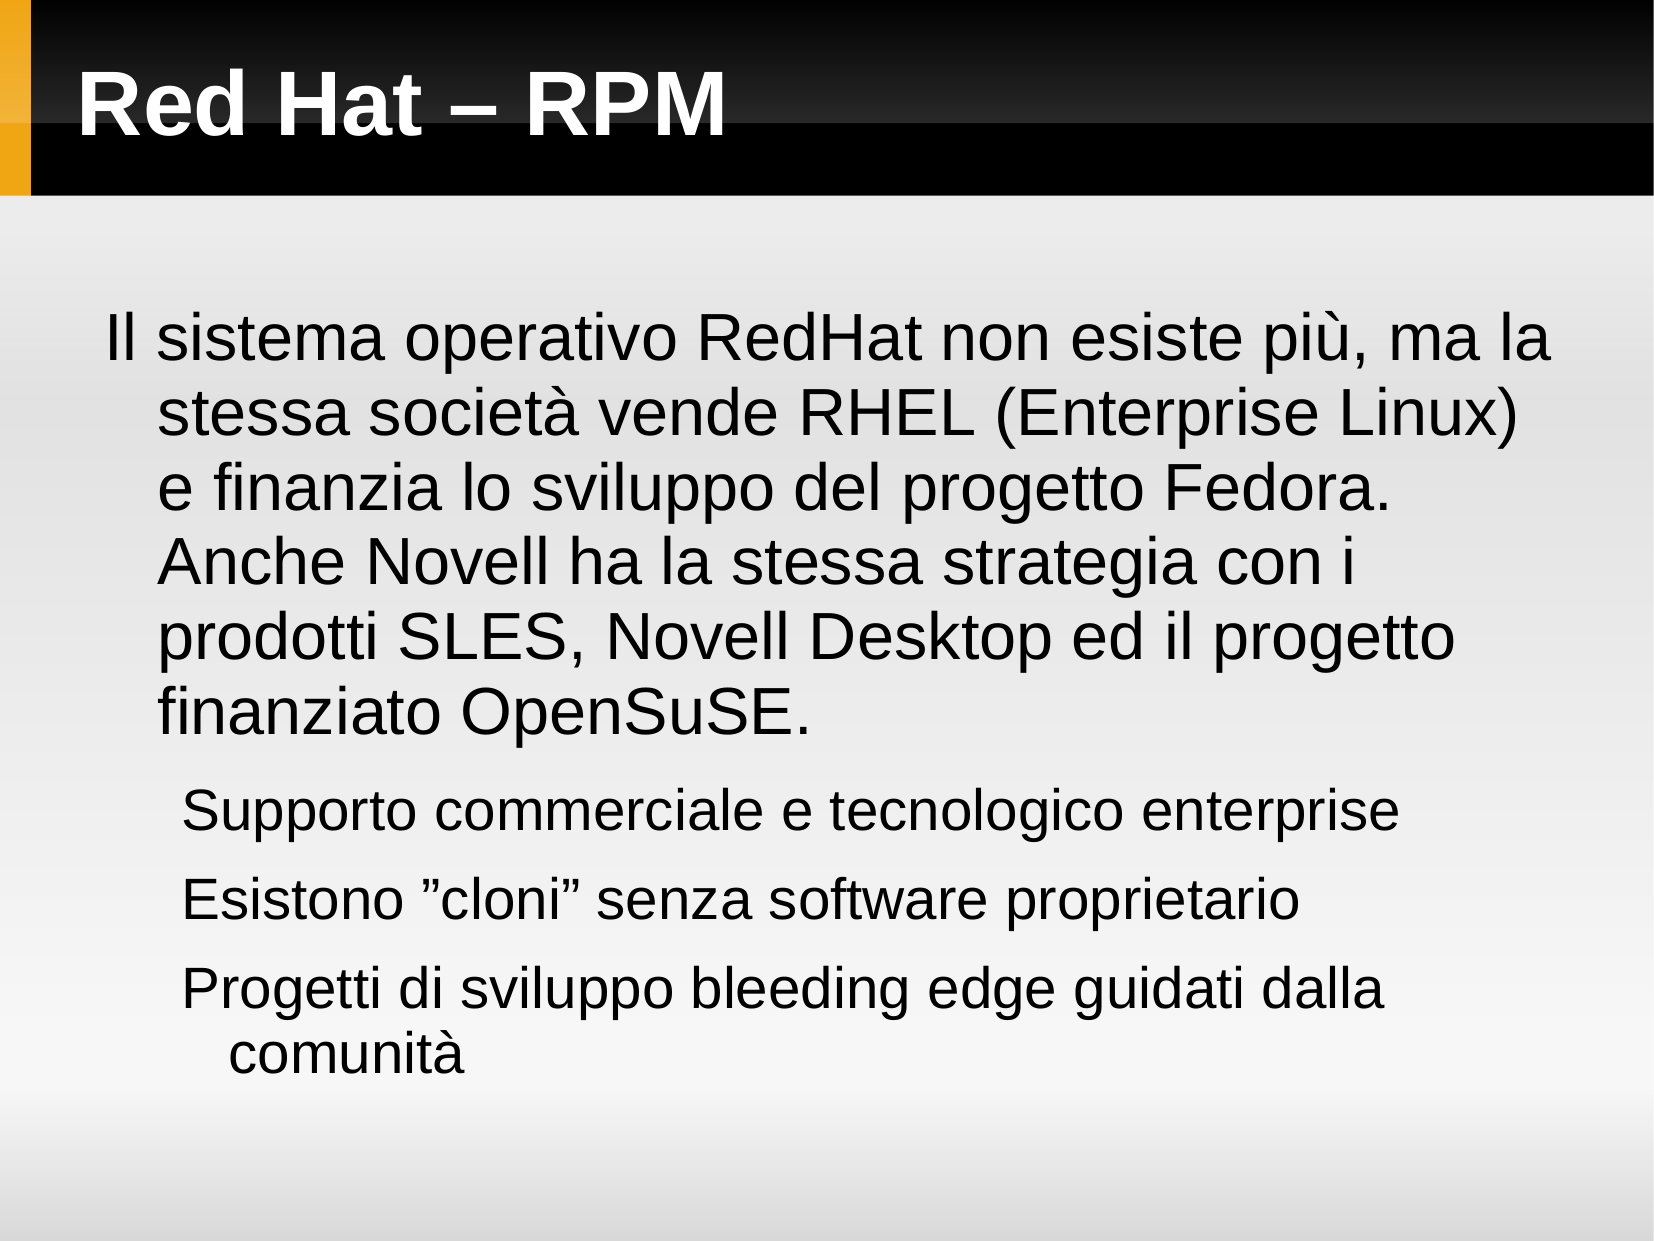

# Red Hat – RPM
Il sistema operativo RedHat non esiste più, ma la stessa società vende RHEL (Enterprise Linux) e finanzia lo sviluppo del progetto Fedora. Anche Novell ha la stessa strategia con i prodotti SLES, Novell Desktop ed il progetto finanziato OpenSuSE.
Supporto commerciale e tecnologico enterprise
Esistono ”cloni” senza software proprietario
Progetti di sviluppo bleeding edge guidati dalla comunità